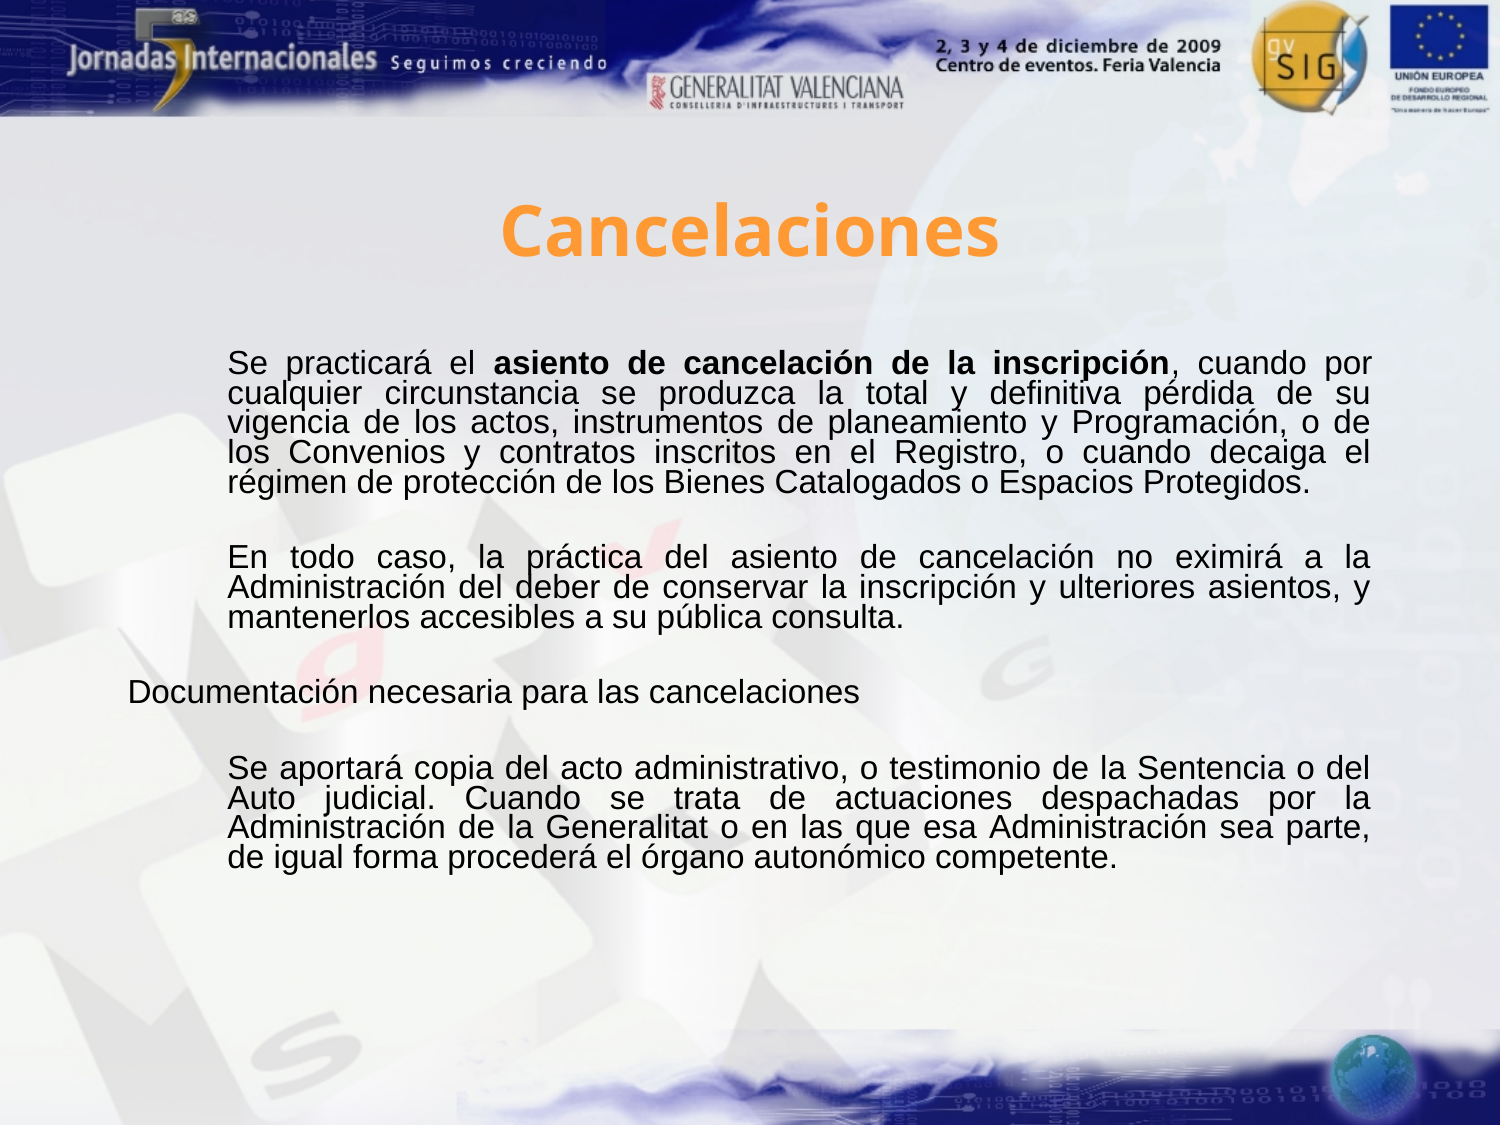

Cancelaciones
# Se practicará el asiento de cancelación de la inscripción, cuando por cualquier circunstancia se produzca la total y definitiva pérdida de su vigencia de los actos, instrumentos de planeamiento y Programación, o de los Convenios y contratos inscritos en el Registro, o cuando decaiga el régimen de protección de los Bienes Catalogados o Espacios Protegidos.
	En todo caso, la práctica del asiento de cancelación no eximirá a la Administración del deber de conservar la inscripción y ulteriores asientos, y mantenerlos accesibles a su pública consulta.
Documentación necesaria para las cancelaciones
	Se aportará copia del acto administrativo, o testimonio de la Sentencia o del Auto judicial. Cuando se trata de actuaciones despachadas por la Administración de la Generalitat o en las que esa Administración sea parte, de igual forma procederá el órgano autonómico competente.